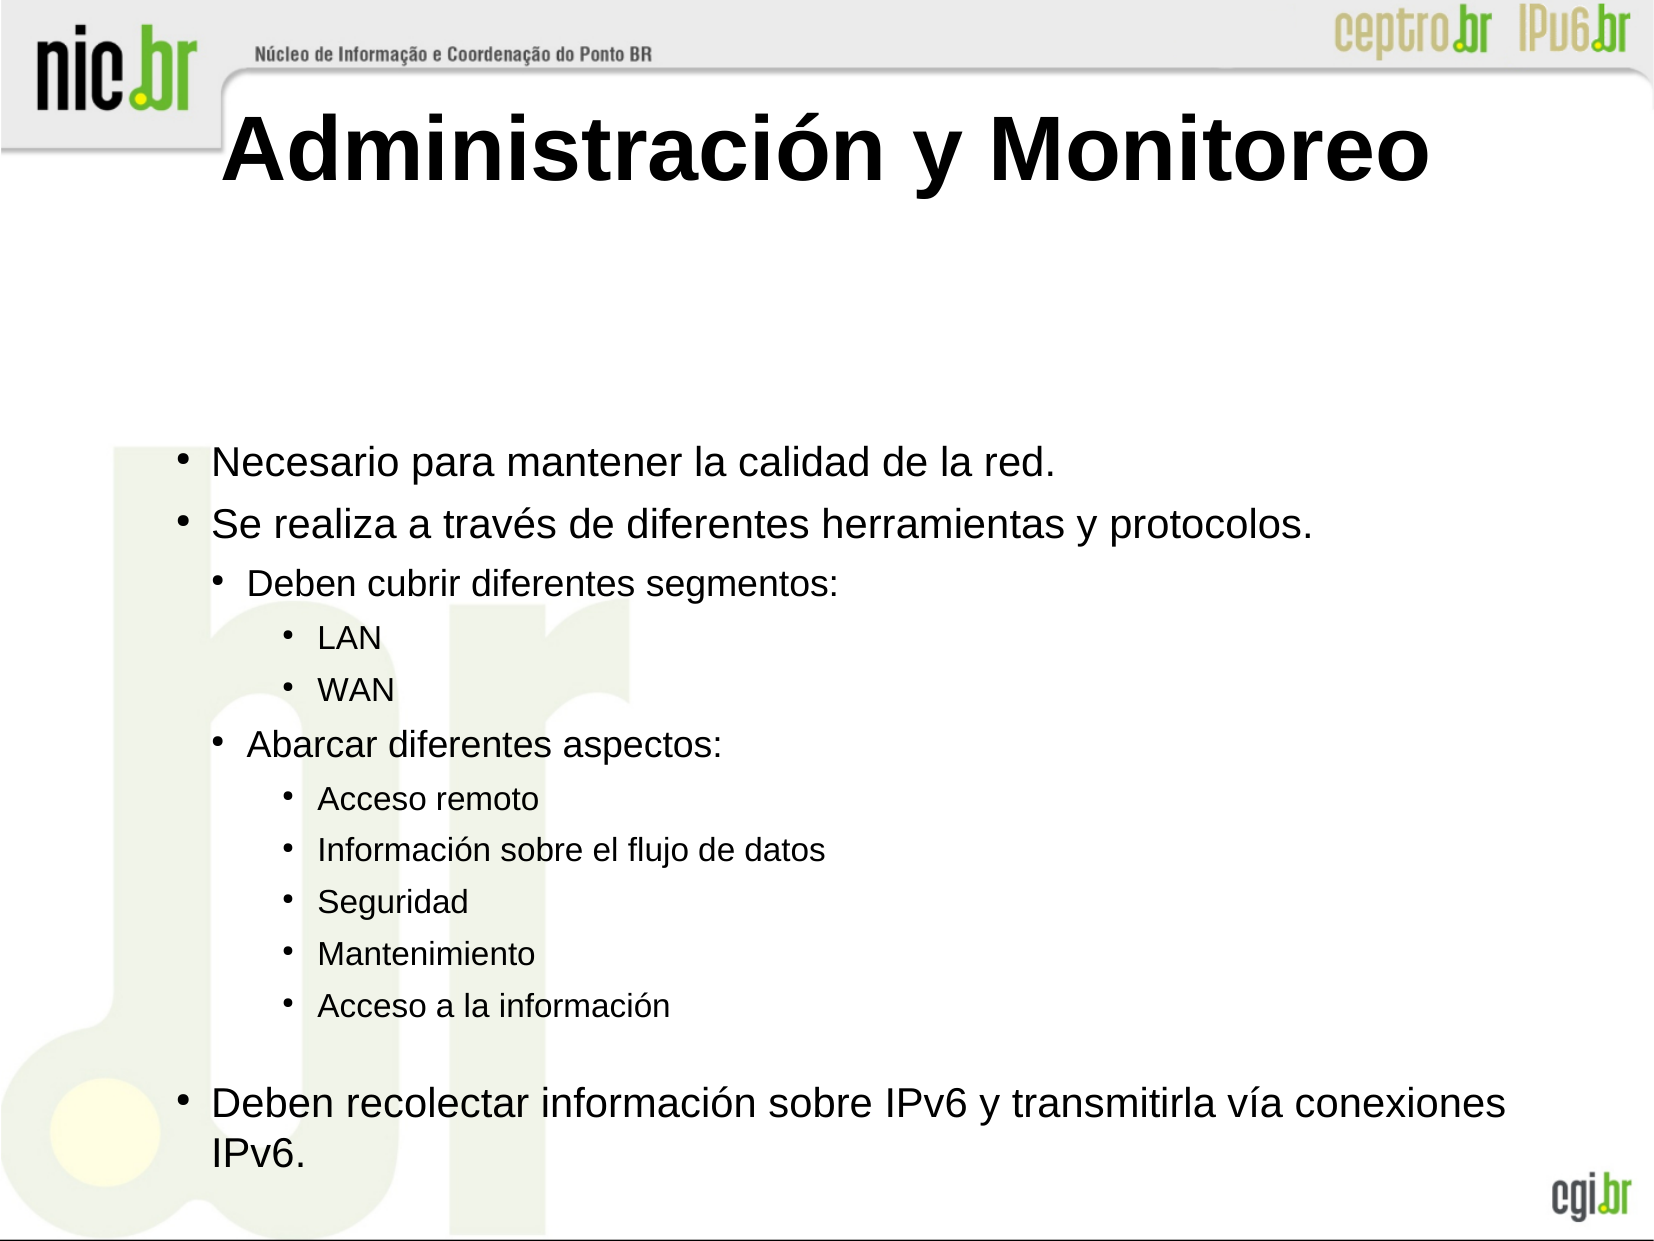

Administración y Monitoreo
Necesario para mantener la calidad de la red.
Se realiza a través de diferentes herramientas y protocolos.
Deben cubrir diferentes segmentos:
LAN
WAN
Abarcar diferentes aspectos:
Acceso remoto
Información sobre el flujo de datos
Seguridad
Mantenimiento
Acceso a la información
Deben recolectar información sobre IPv6 y transmitirla vía conexiones IPv6.